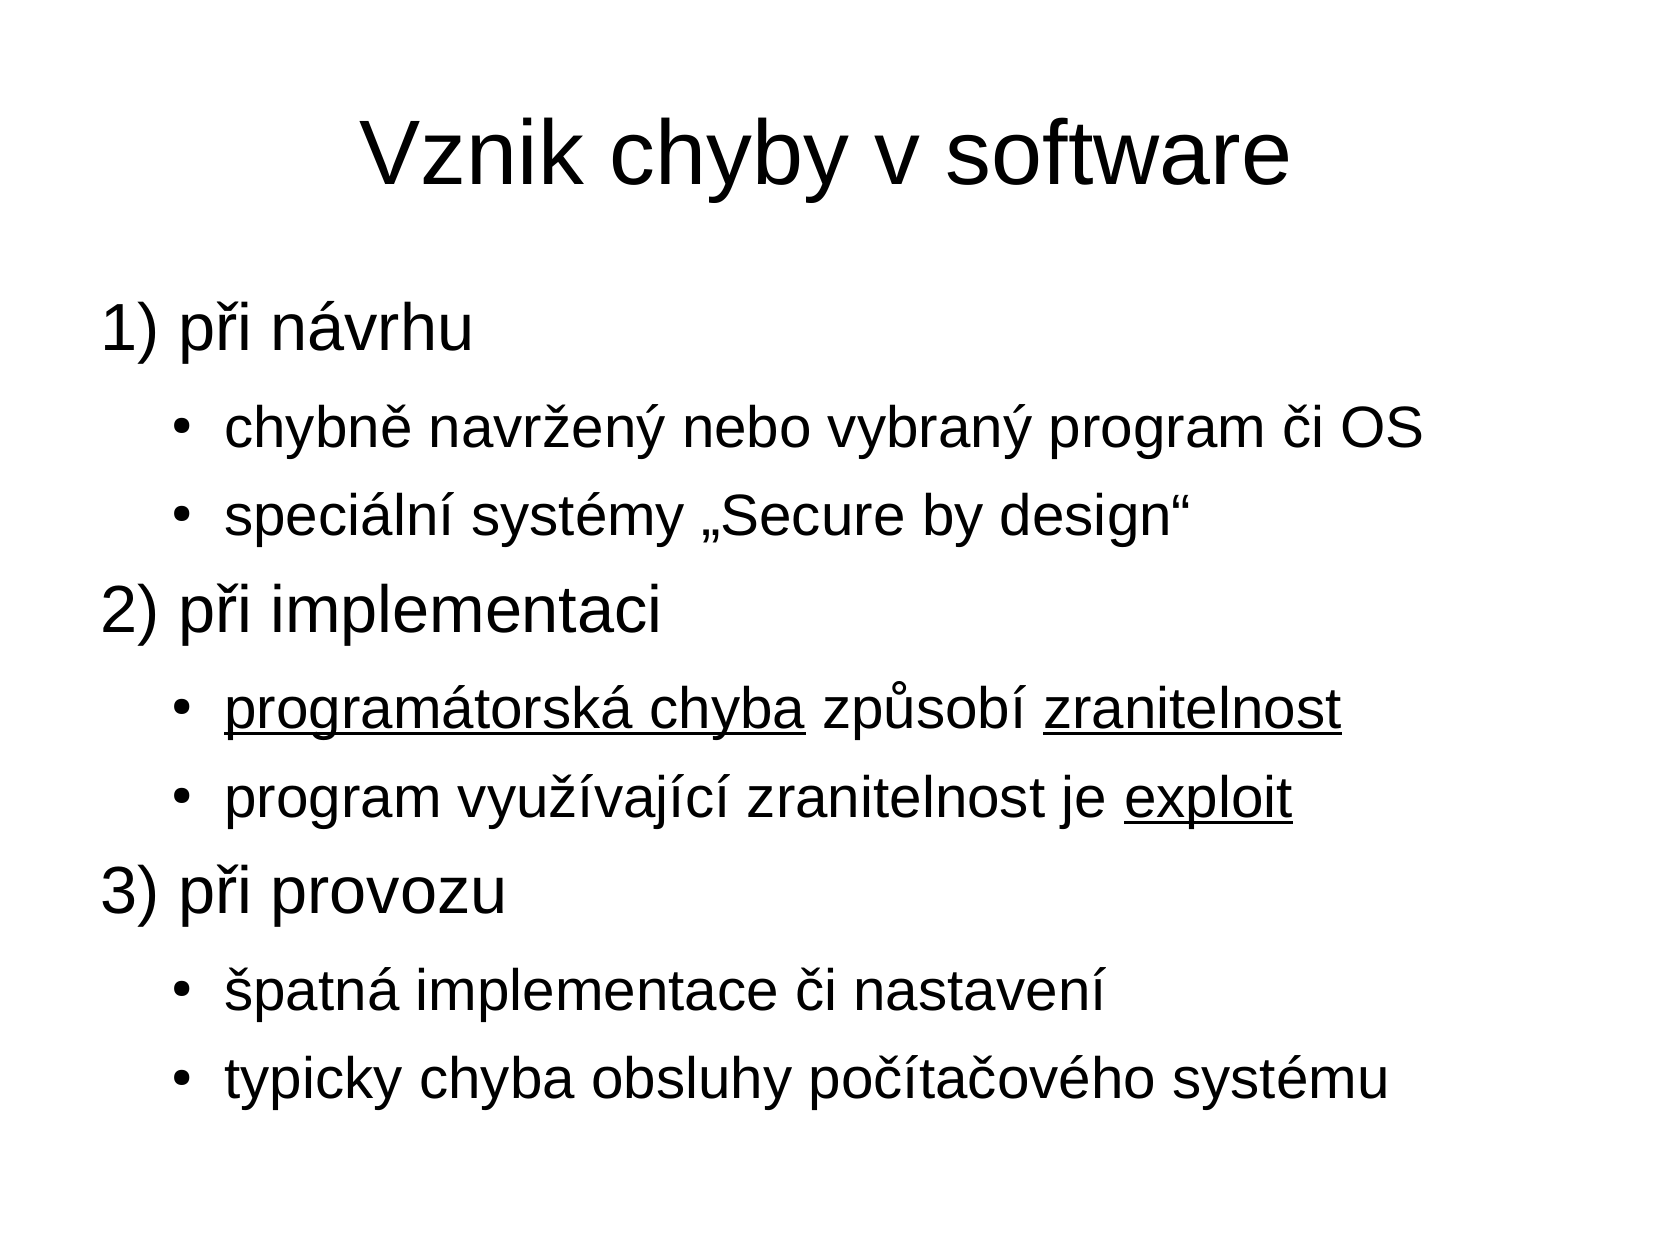

# Vznik chyby v software
 při návrhu
chybně navržený nebo vybraný program či OS
speciální systémy „Secure by design“
 při implementaci
programátorská chyba způsobí zranitelnost
program využívající zranitelnost je exploit
 při provozu
špatná implementace či nastavení
typicky chyba obsluhy počítačového systému